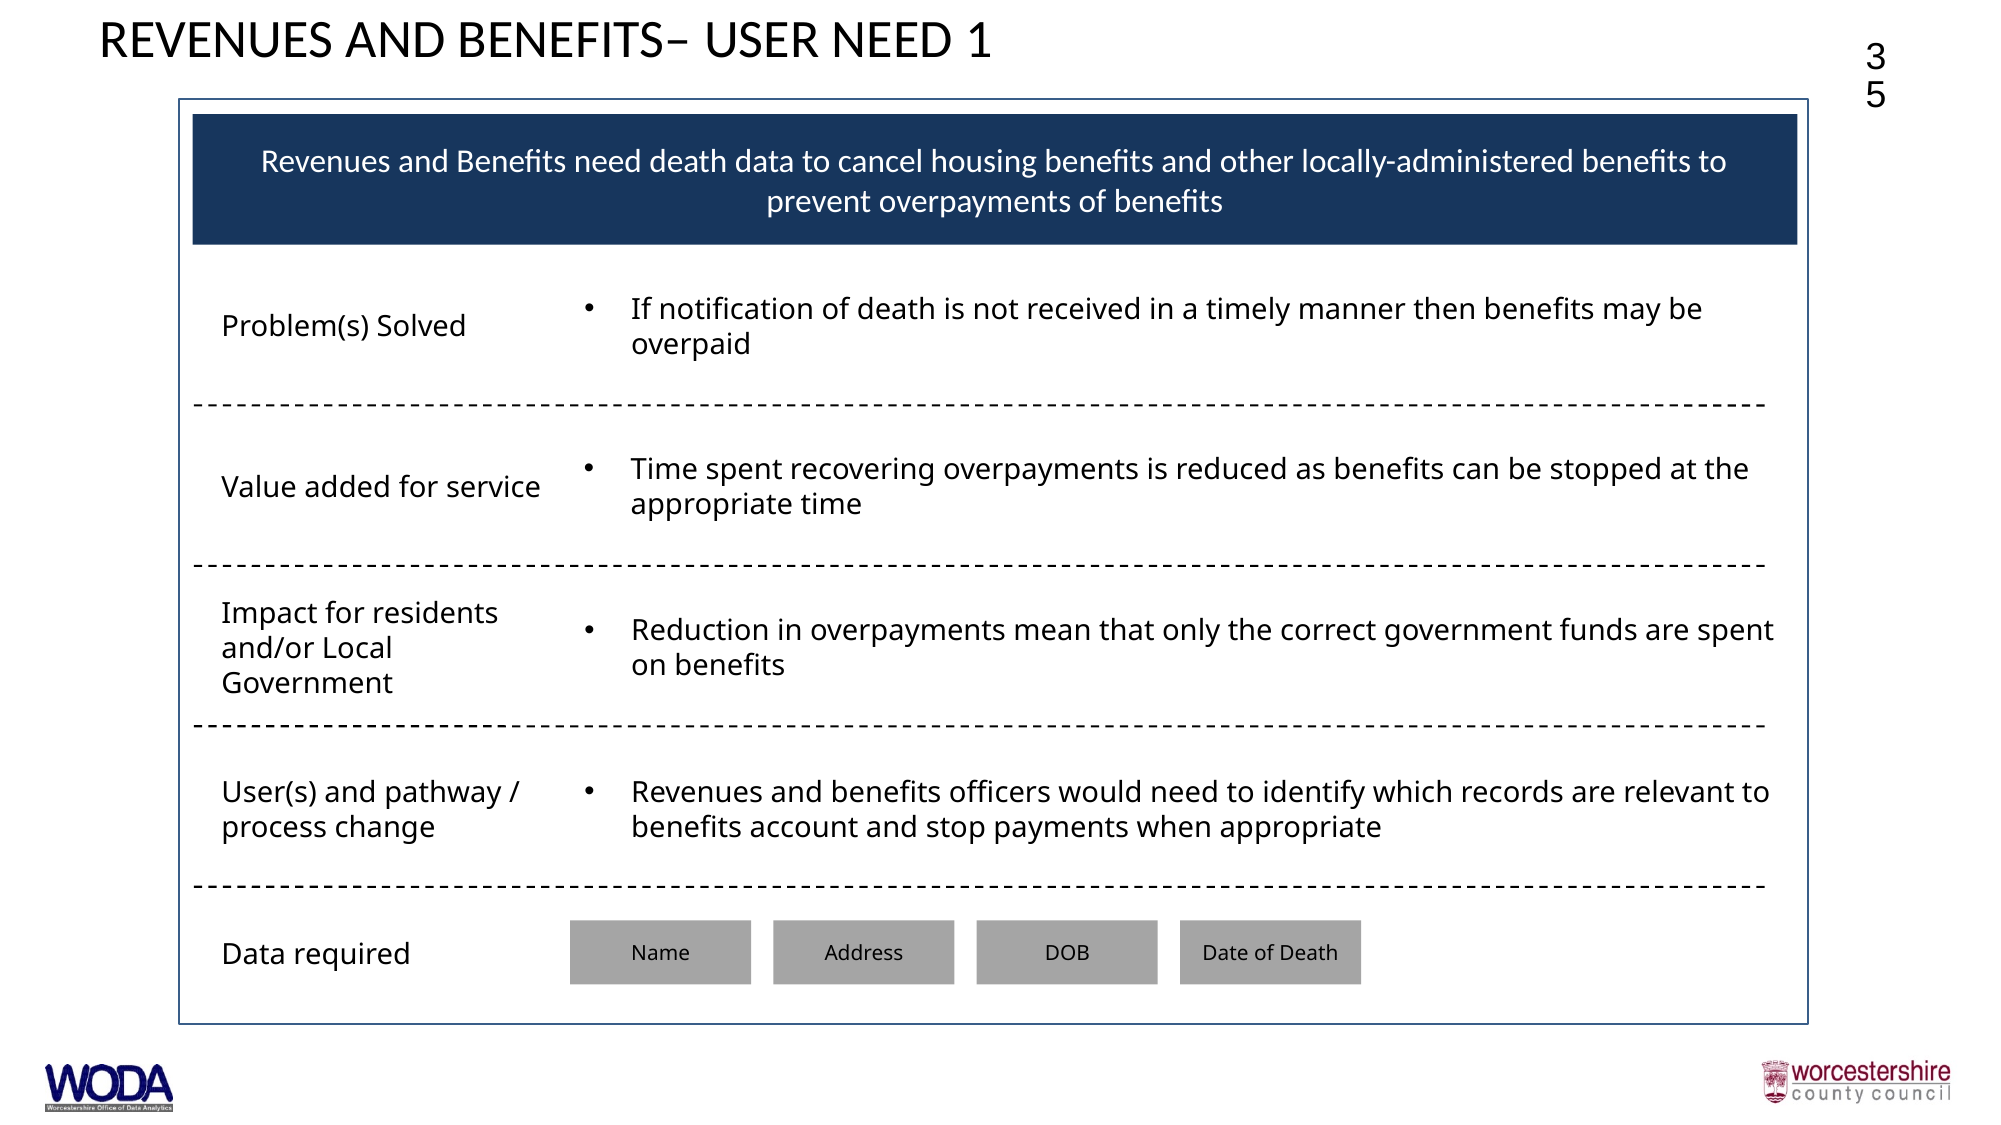

# REVENUES AND BENEFITS– USER NEED 1
Revenues and Benefits need death data to cancel housing benefits and other locally-administered benefits to prevent overpayments of benefits
Problem(s) Solved
If notification of death is not received in a timely manner then benefits may be overpaid
Time spent recovering overpayments is reduced as benefits can be stopped at the appropriate time
Value added for service
Impact for residents and/or Local Government
Reduction in overpayments mean that only the correct government funds are spent on benefits
User(s) and pathway / process change
Revenues and benefits officers would need to identify which records are relevant to benefits account and stop payments when appropriate
Data required
Name
Address
DOB
Date of Death